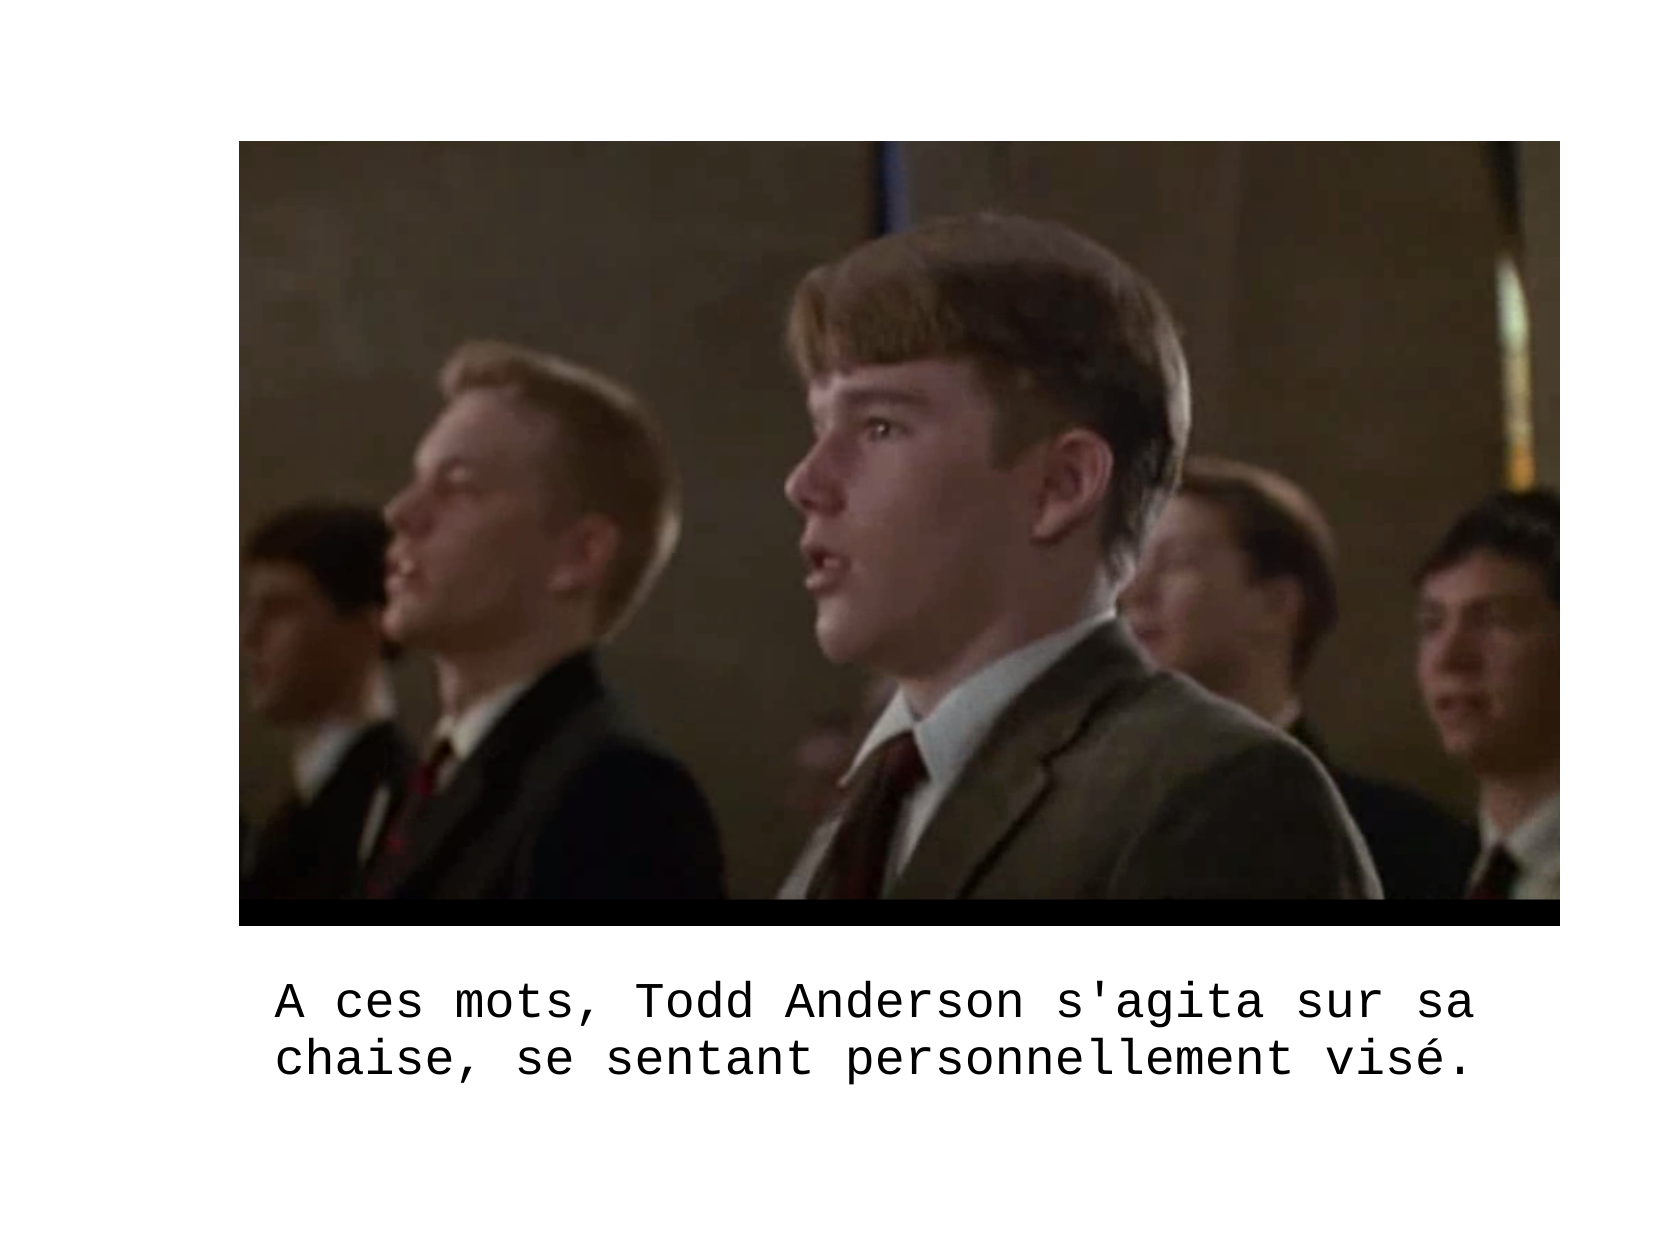

A ces mots, Todd Anderson s'agita sur sa chaise, se sentant personnellement visé.